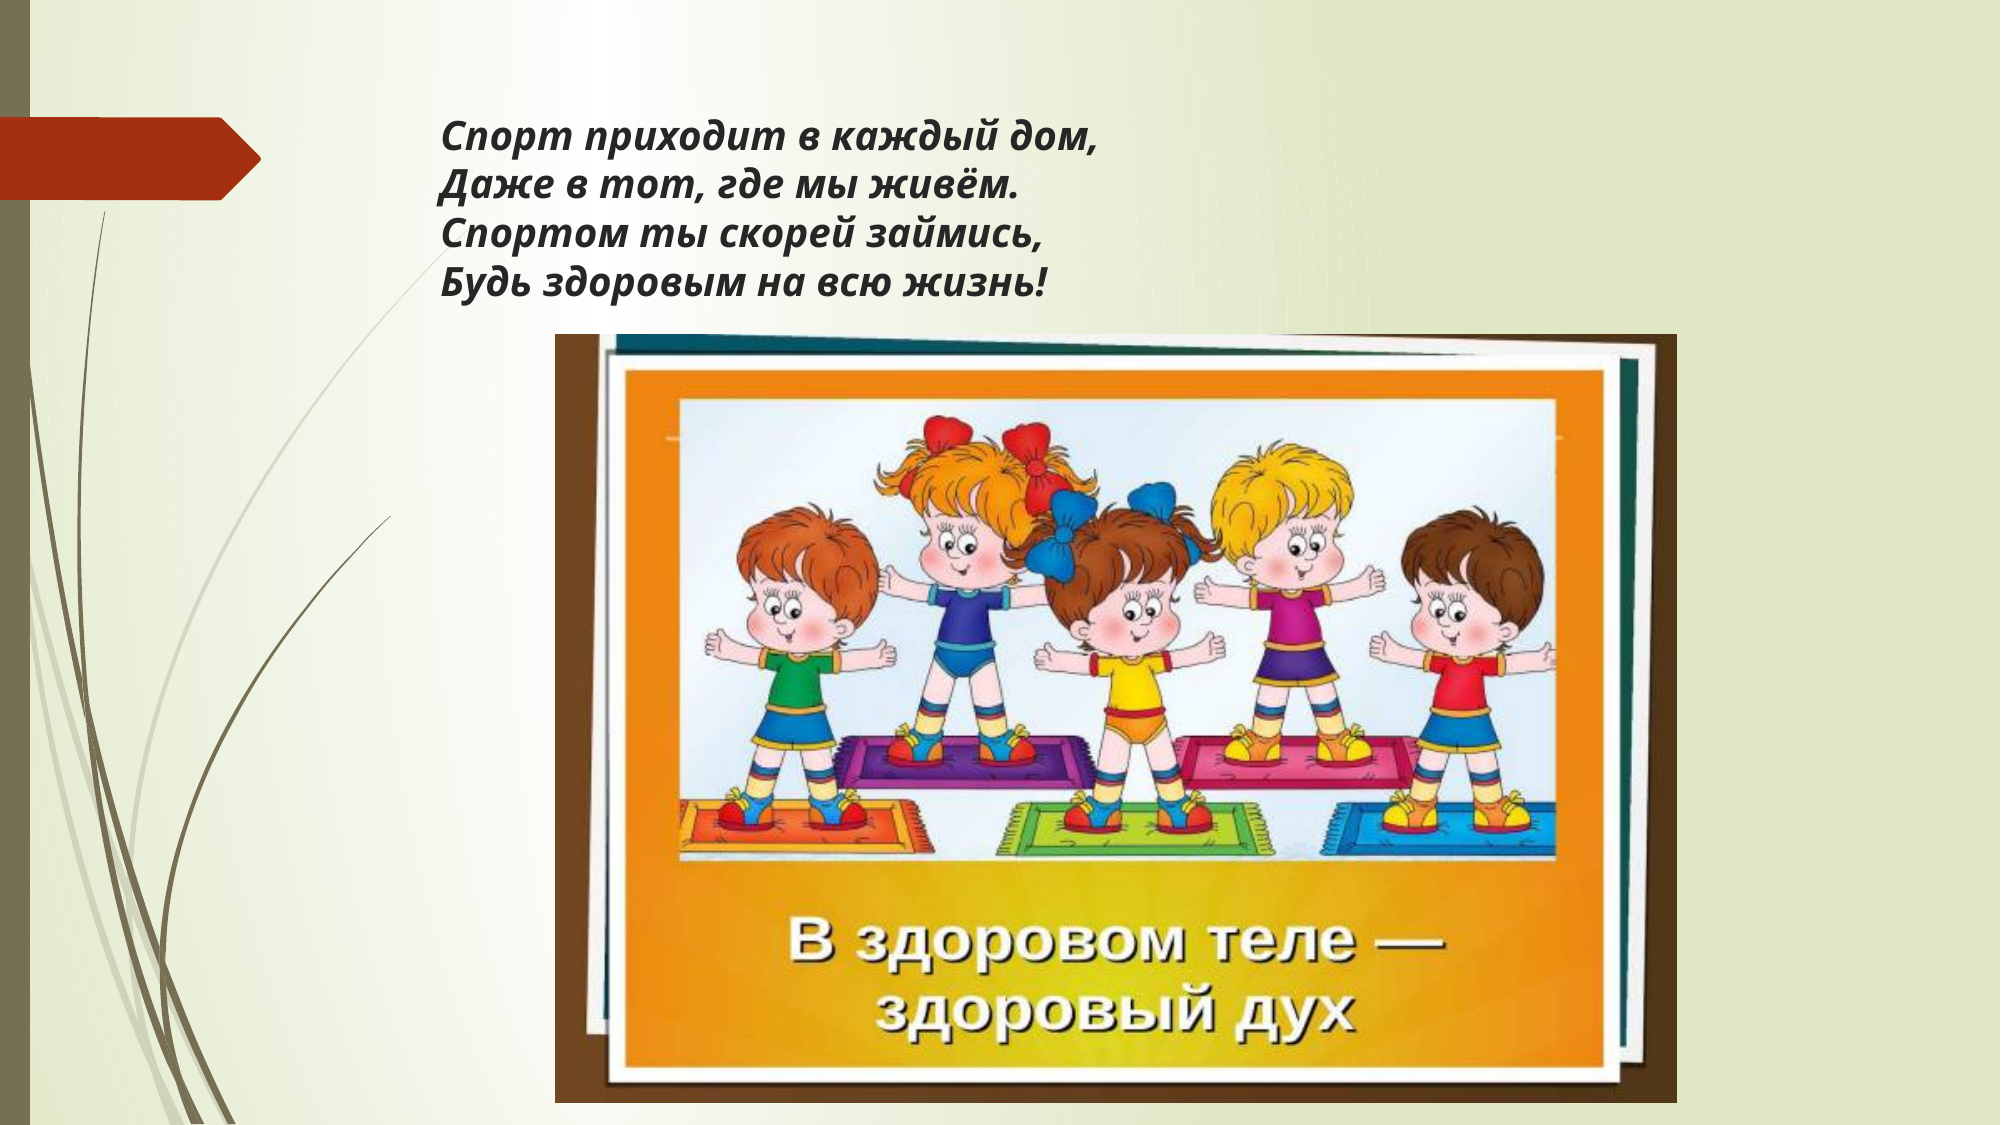

# Спорт приходит в каждый дом, Даже в тот, где мы живём. Спортом ты скорей займись, Будь здоровым на всю жизнь!